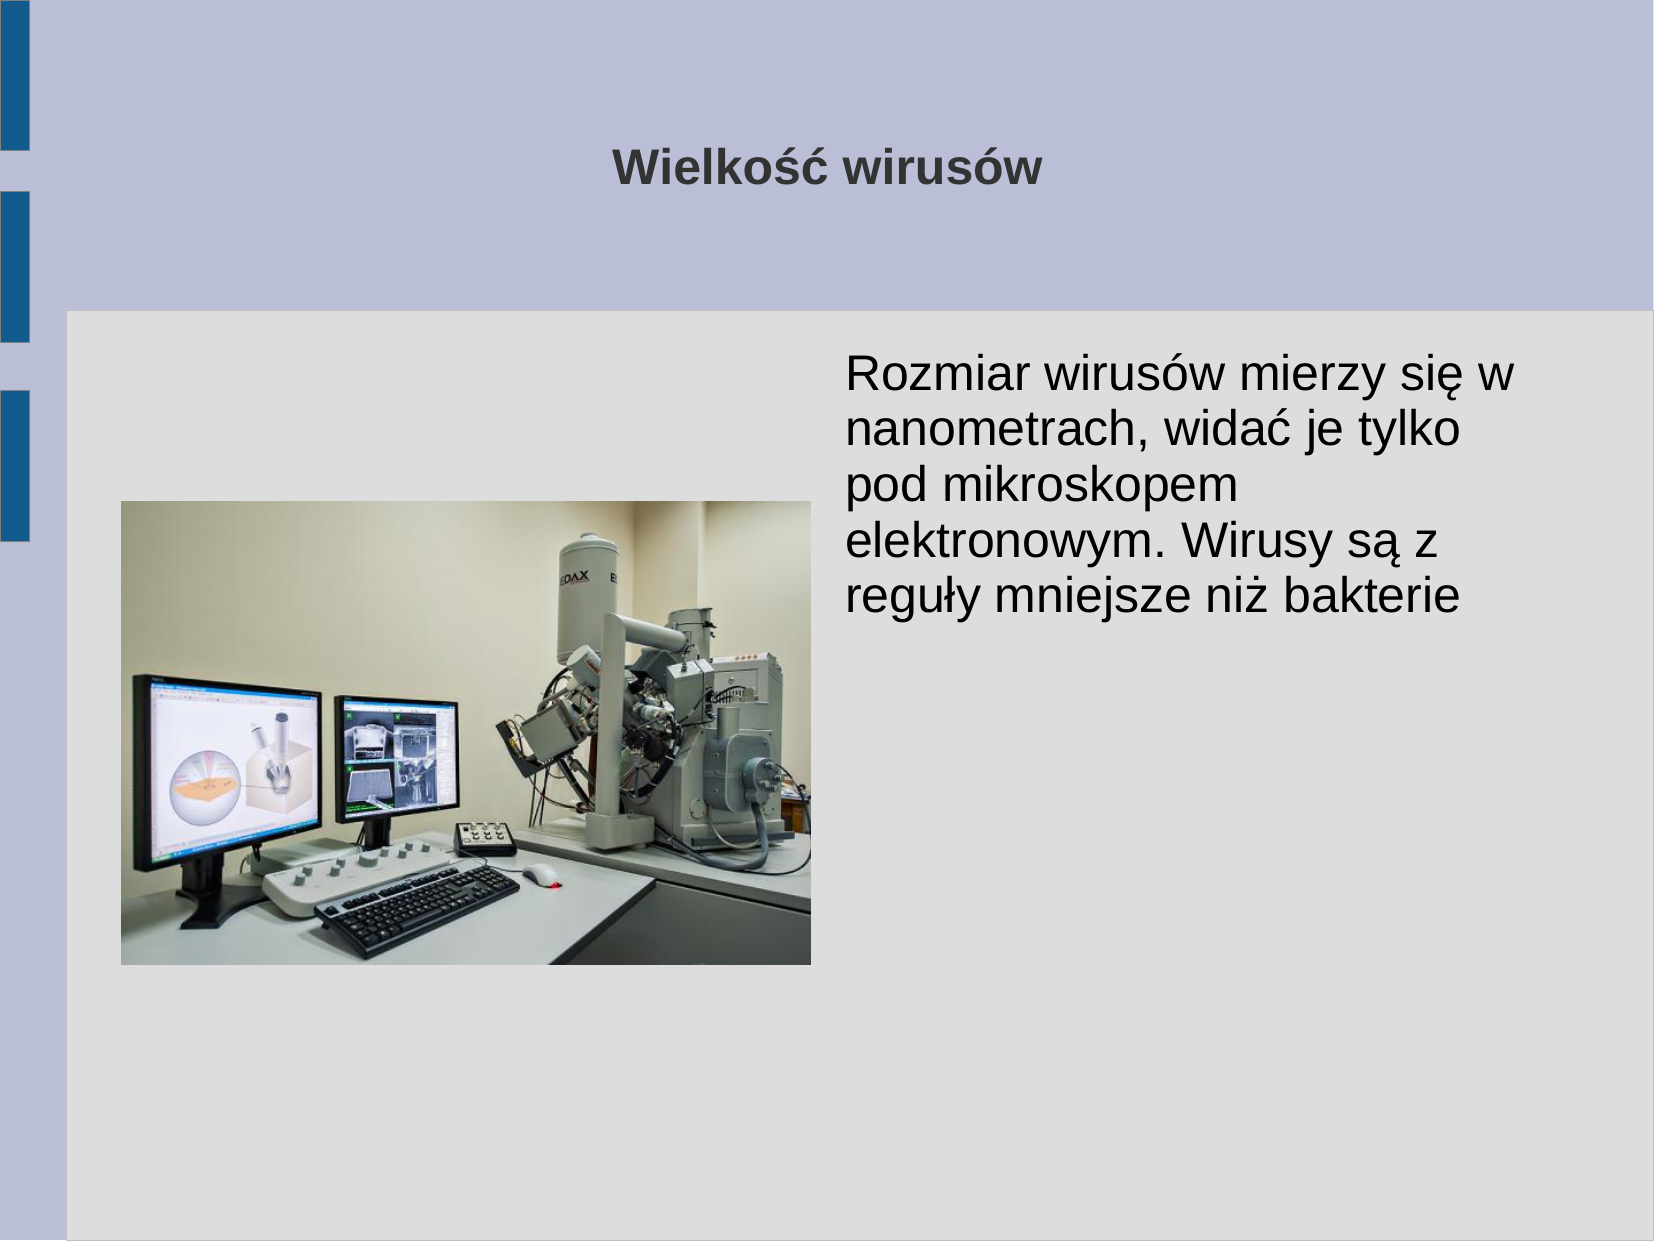

# Wielkość wirusów
Rozmiar wirusów mierzy się w nanometrach, widać je tylko pod mikroskopem elektronowym. Wirusy są z reguły mniejsze niż bakterie